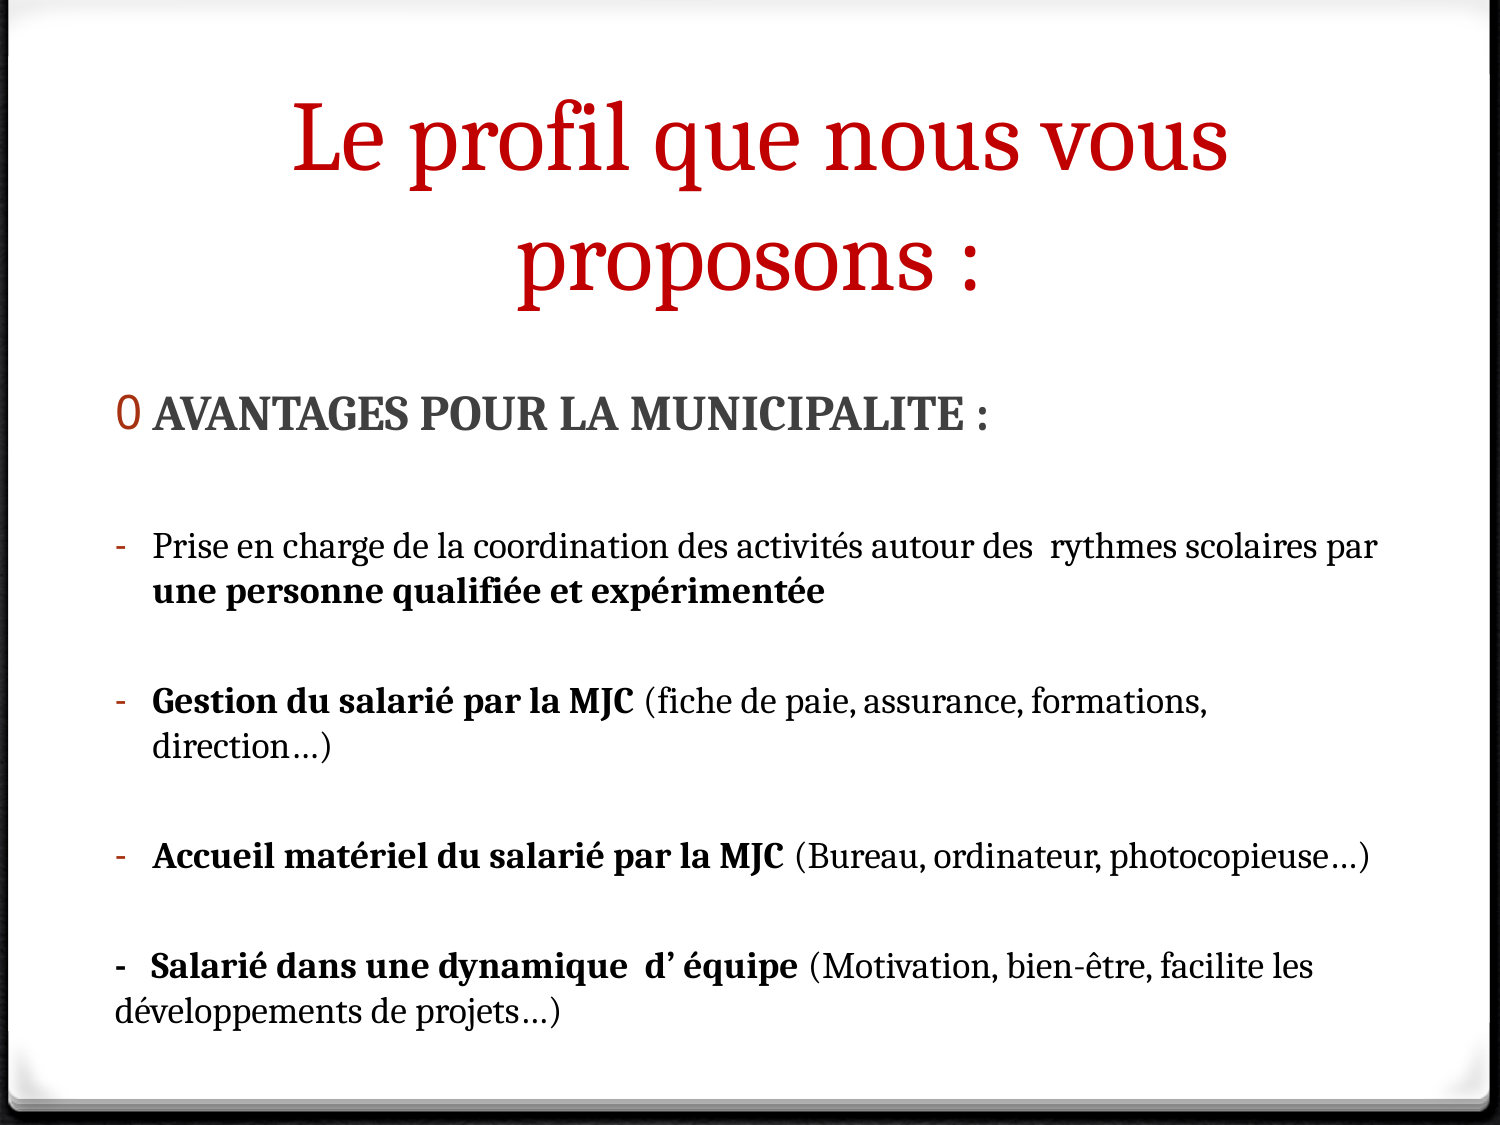

# Le profil que nous vous proposons :
AVANTAGES POUR LA MUNICIPALITE :
Prise en charge de la coordination des activités autour des rythmes scolaires par une personne qualifiée et expérimentée
Gestion du salarié par la MJC (fiche de paie, assurance, formations, direction…)
Accueil matériel du salarié par la MJC (Bureau, ordinateur, photocopieuse…)
- Salarié dans une dynamique d’ équipe (Motivation, bien-être, facilite les développements de projets…)